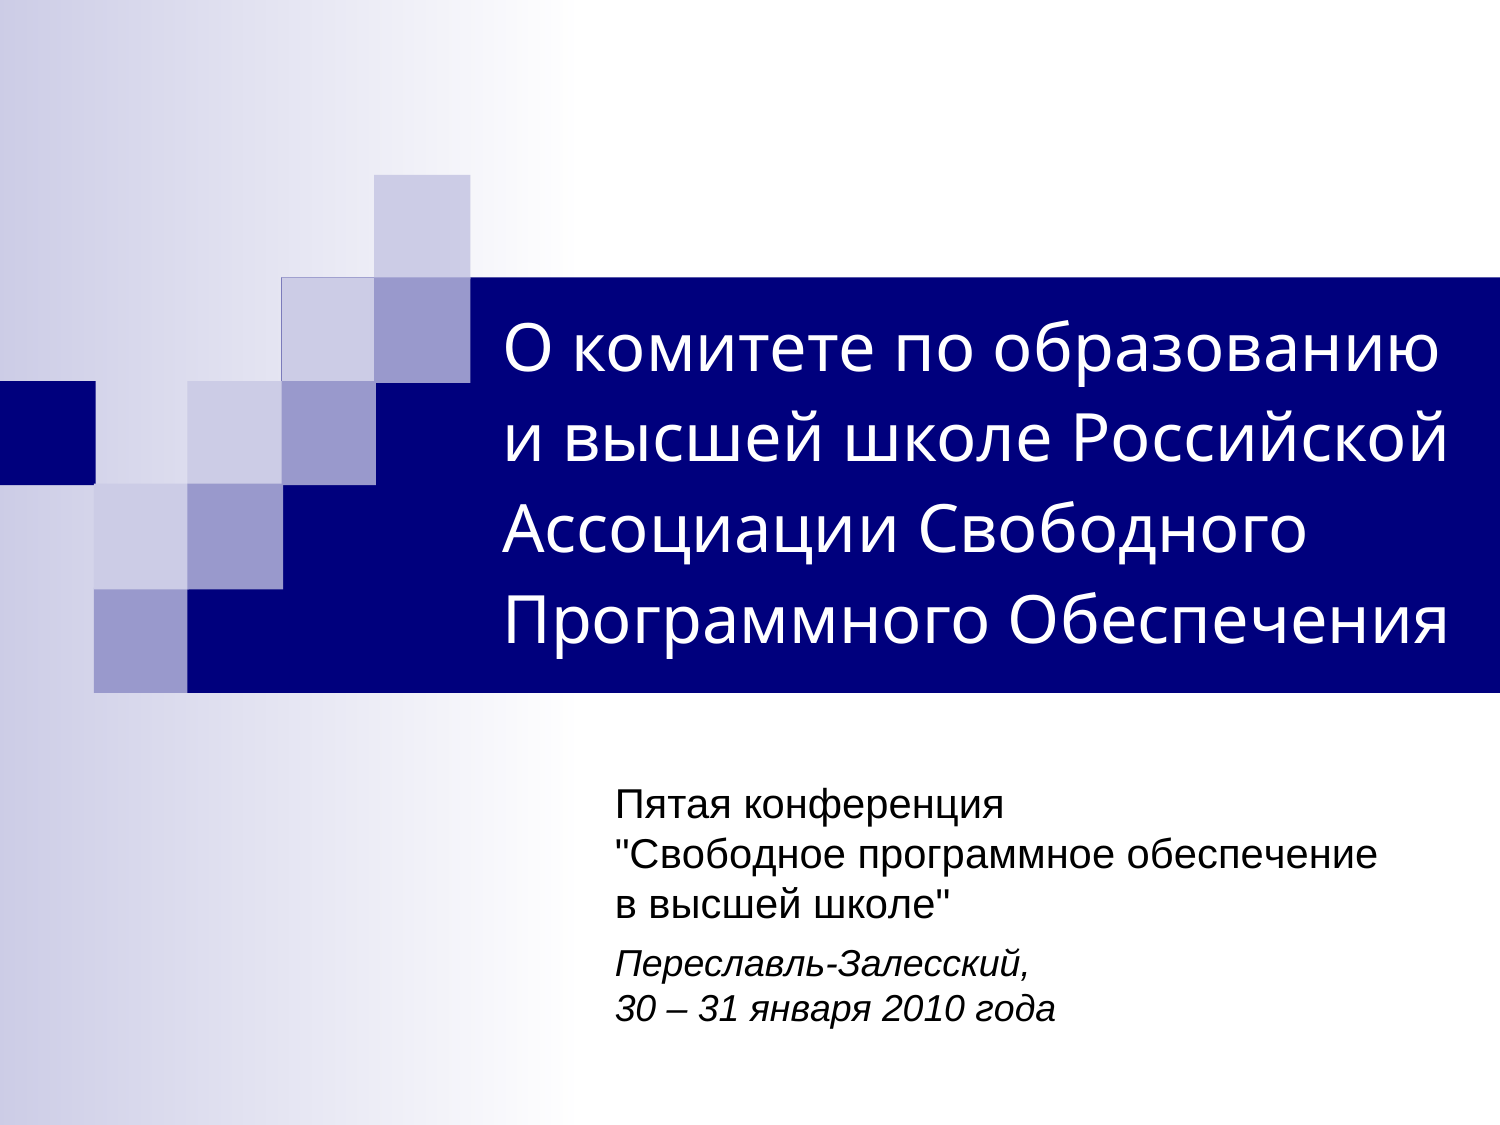

# О комитете по образованию и высшей школе Российской Ассоциации Свободного Программного Обеспечения
Пятая конференция
"Свободное программное обеспечение в высшей школе"
Переславль-Залесский,
30 – 31 января 2010 года